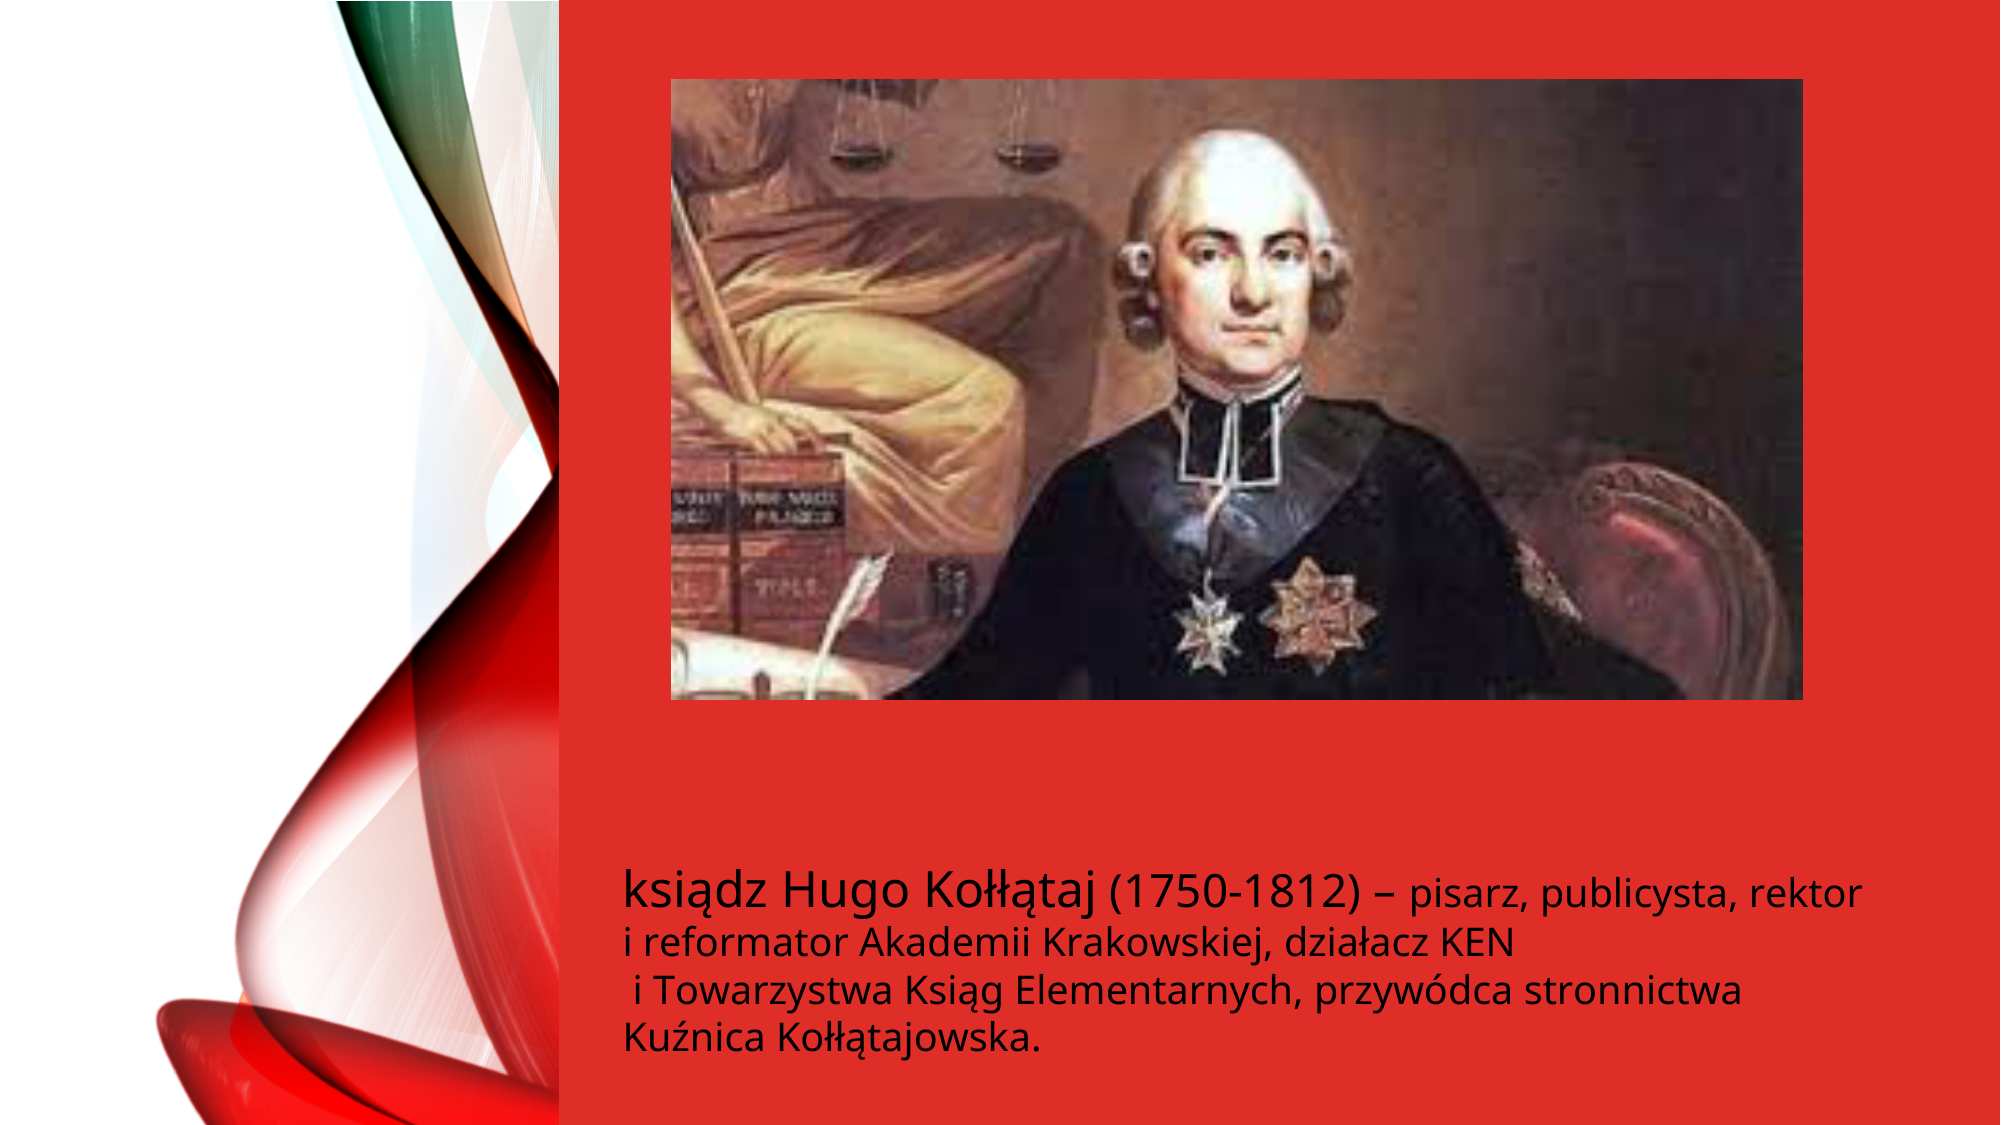

ksiądz Hugo Kołłątaj (1750-1812) – pisarz, publicysta, rektor i reformator Akademii Krakowskiej, działacz KEN
 i Towarzystwa Ksiąg Elementarnych, przywódca stronnictwa Kuźnica Kołłątajowska.